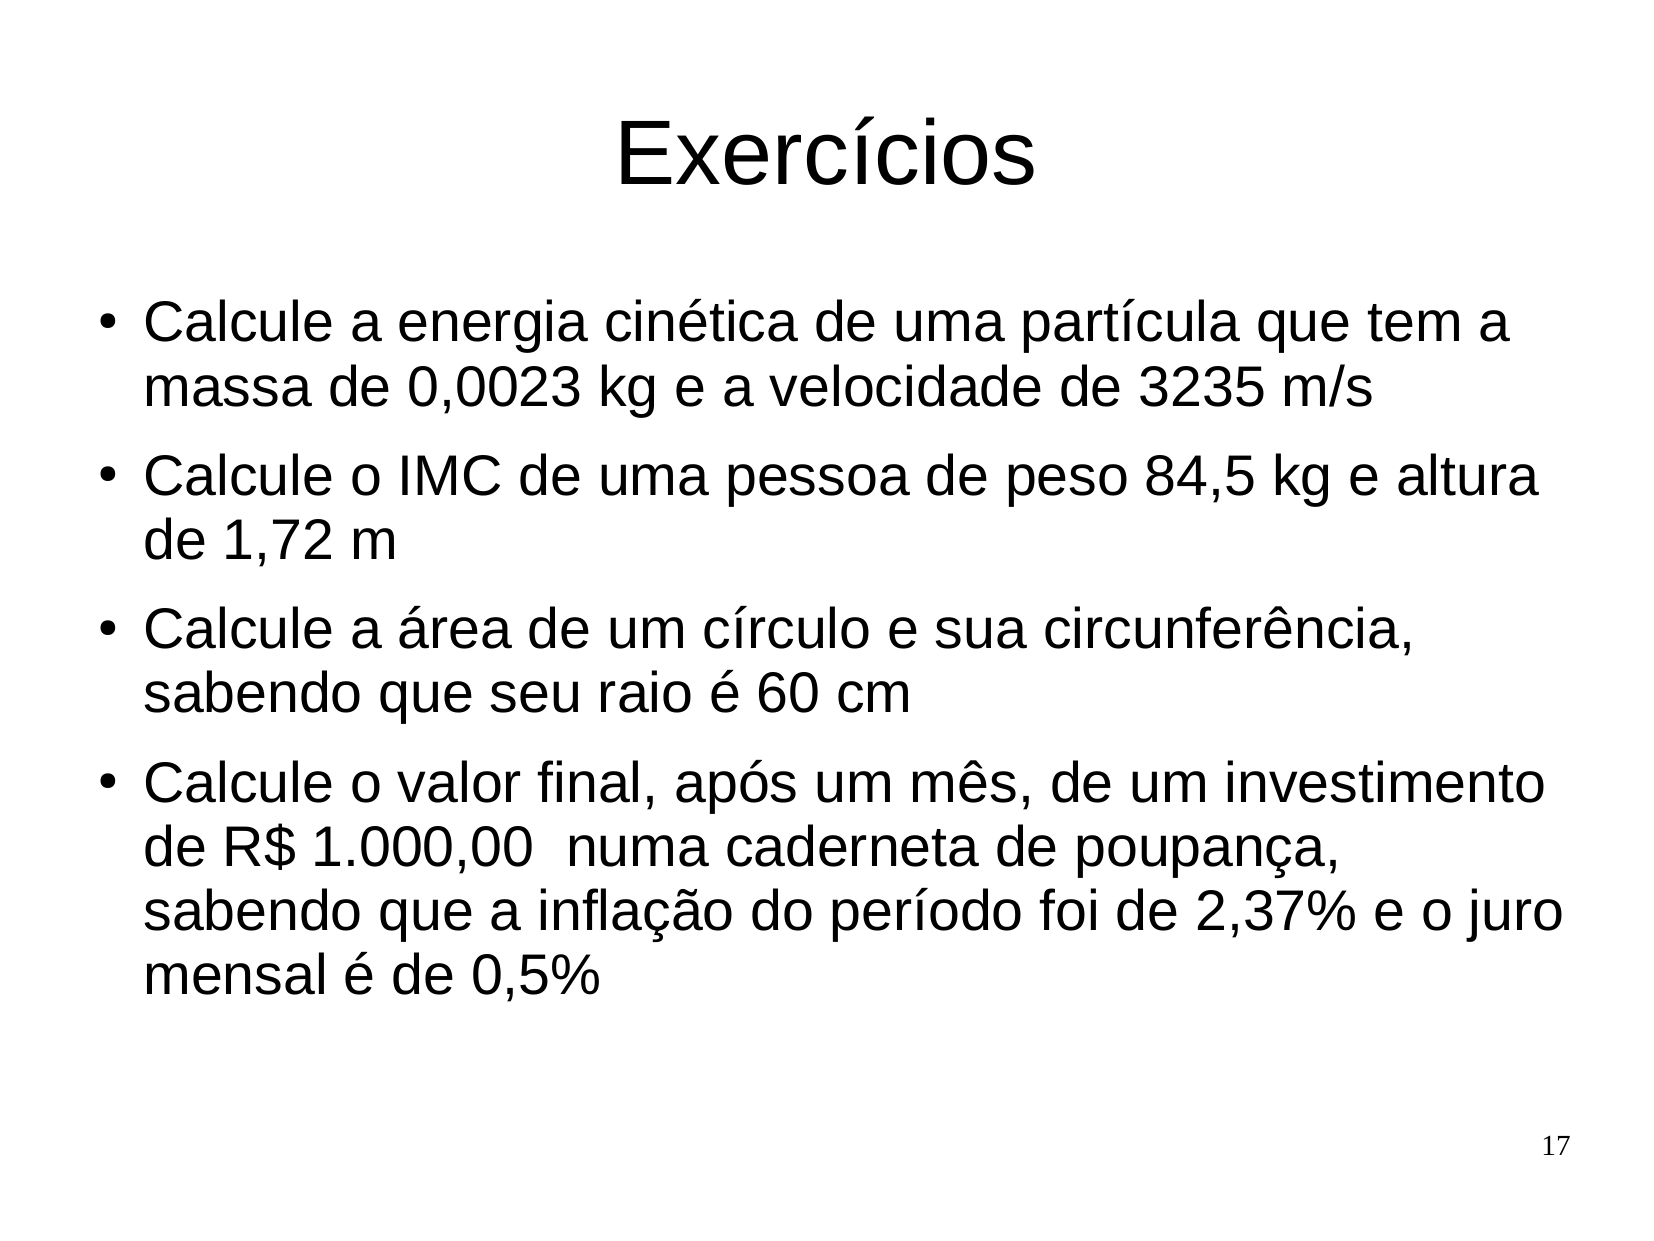

# Exercícios
Calcule a energia cinética de uma partícula que tem a massa de 0,0023 kg e a velocidade de 3235 m/s
Calcule o IMC de uma pessoa de peso 84,5 kg e altura de 1,72 m
Calcule a área de um círculo e sua circunferência, sabendo que seu raio é 60 cm
Calcule o valor final, após um mês, de um investimento de R$ 1.000,00 numa caderneta de poupança, sabendo que a inflação do período foi de 2,37% e o juro mensal é de 0,5%
17